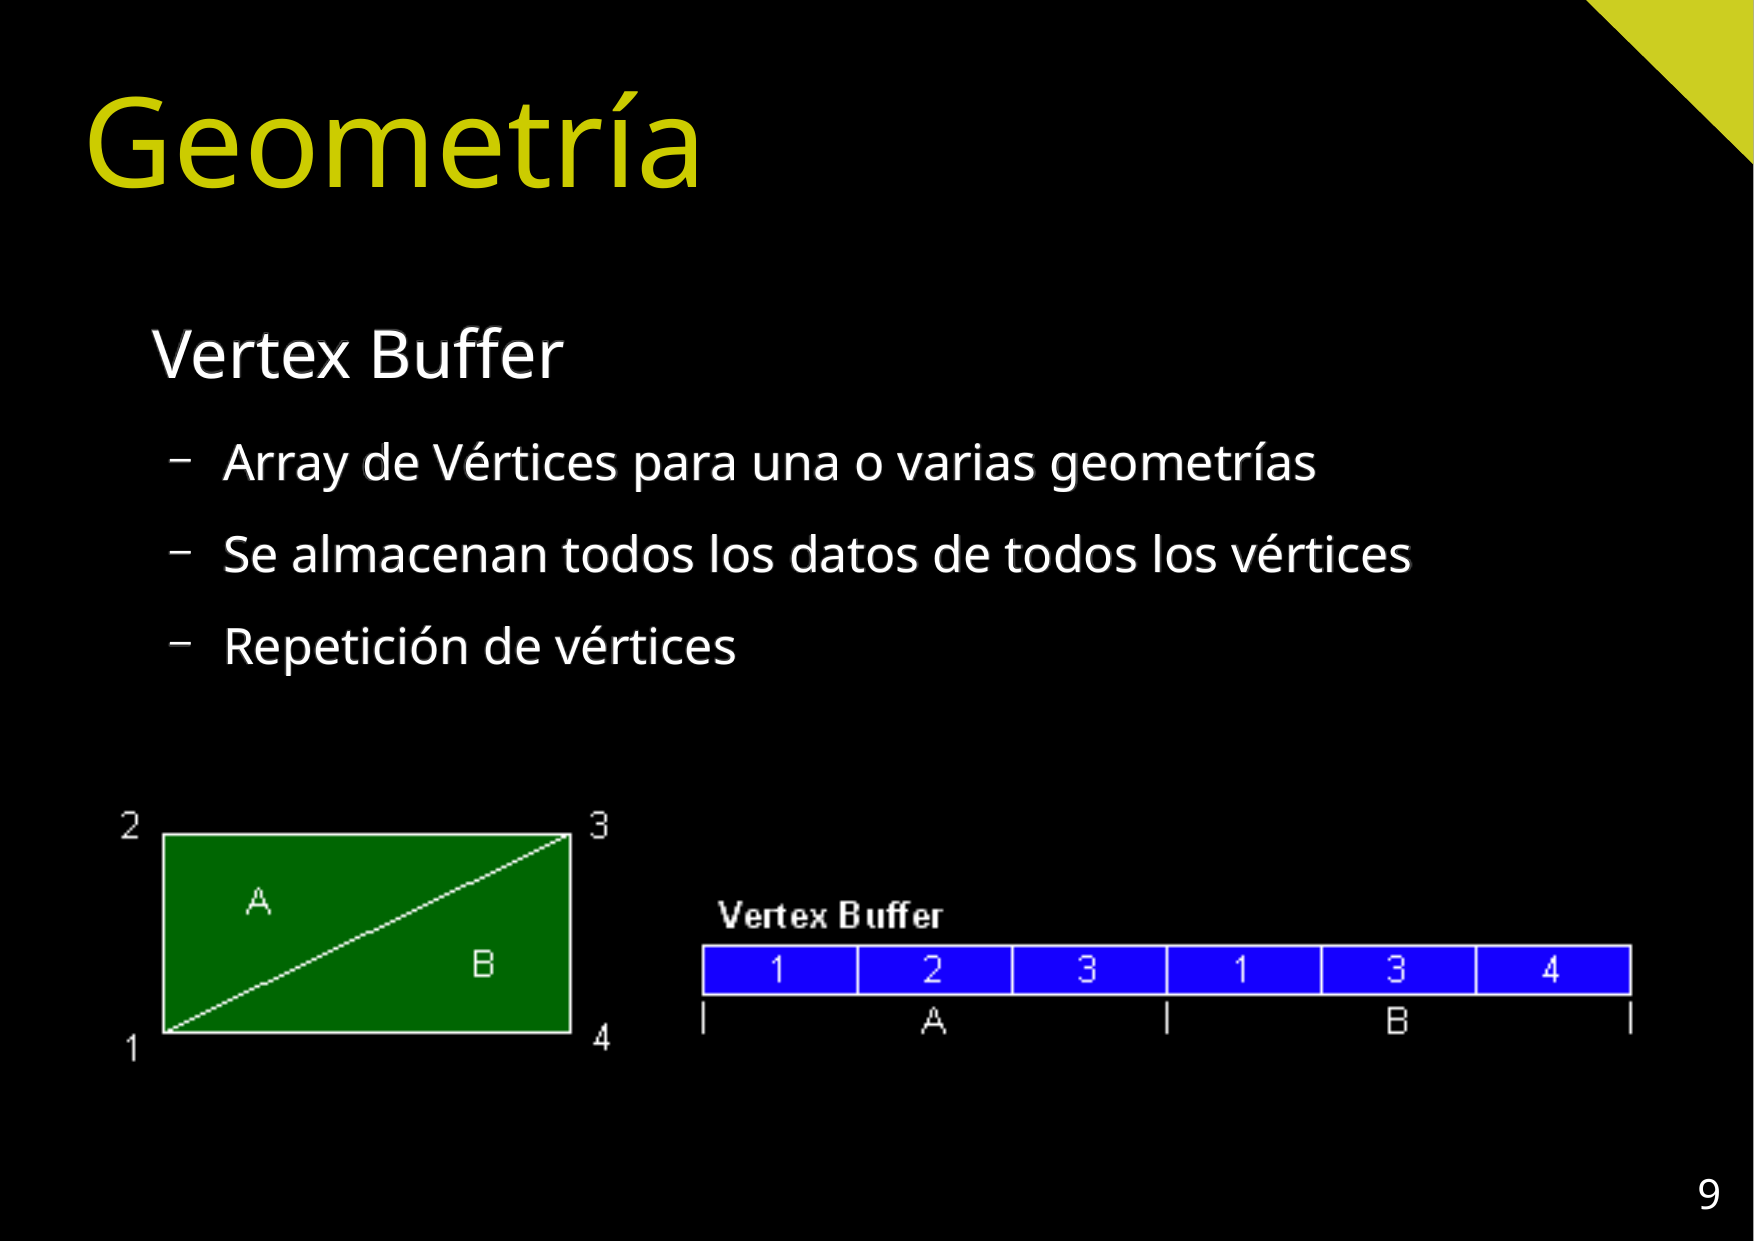

# Geometría
Vertex Buffer
Array de Vértices para una o varias geometrías
Se almacenan todos los datos de todos los vértices
Repetición de vértices